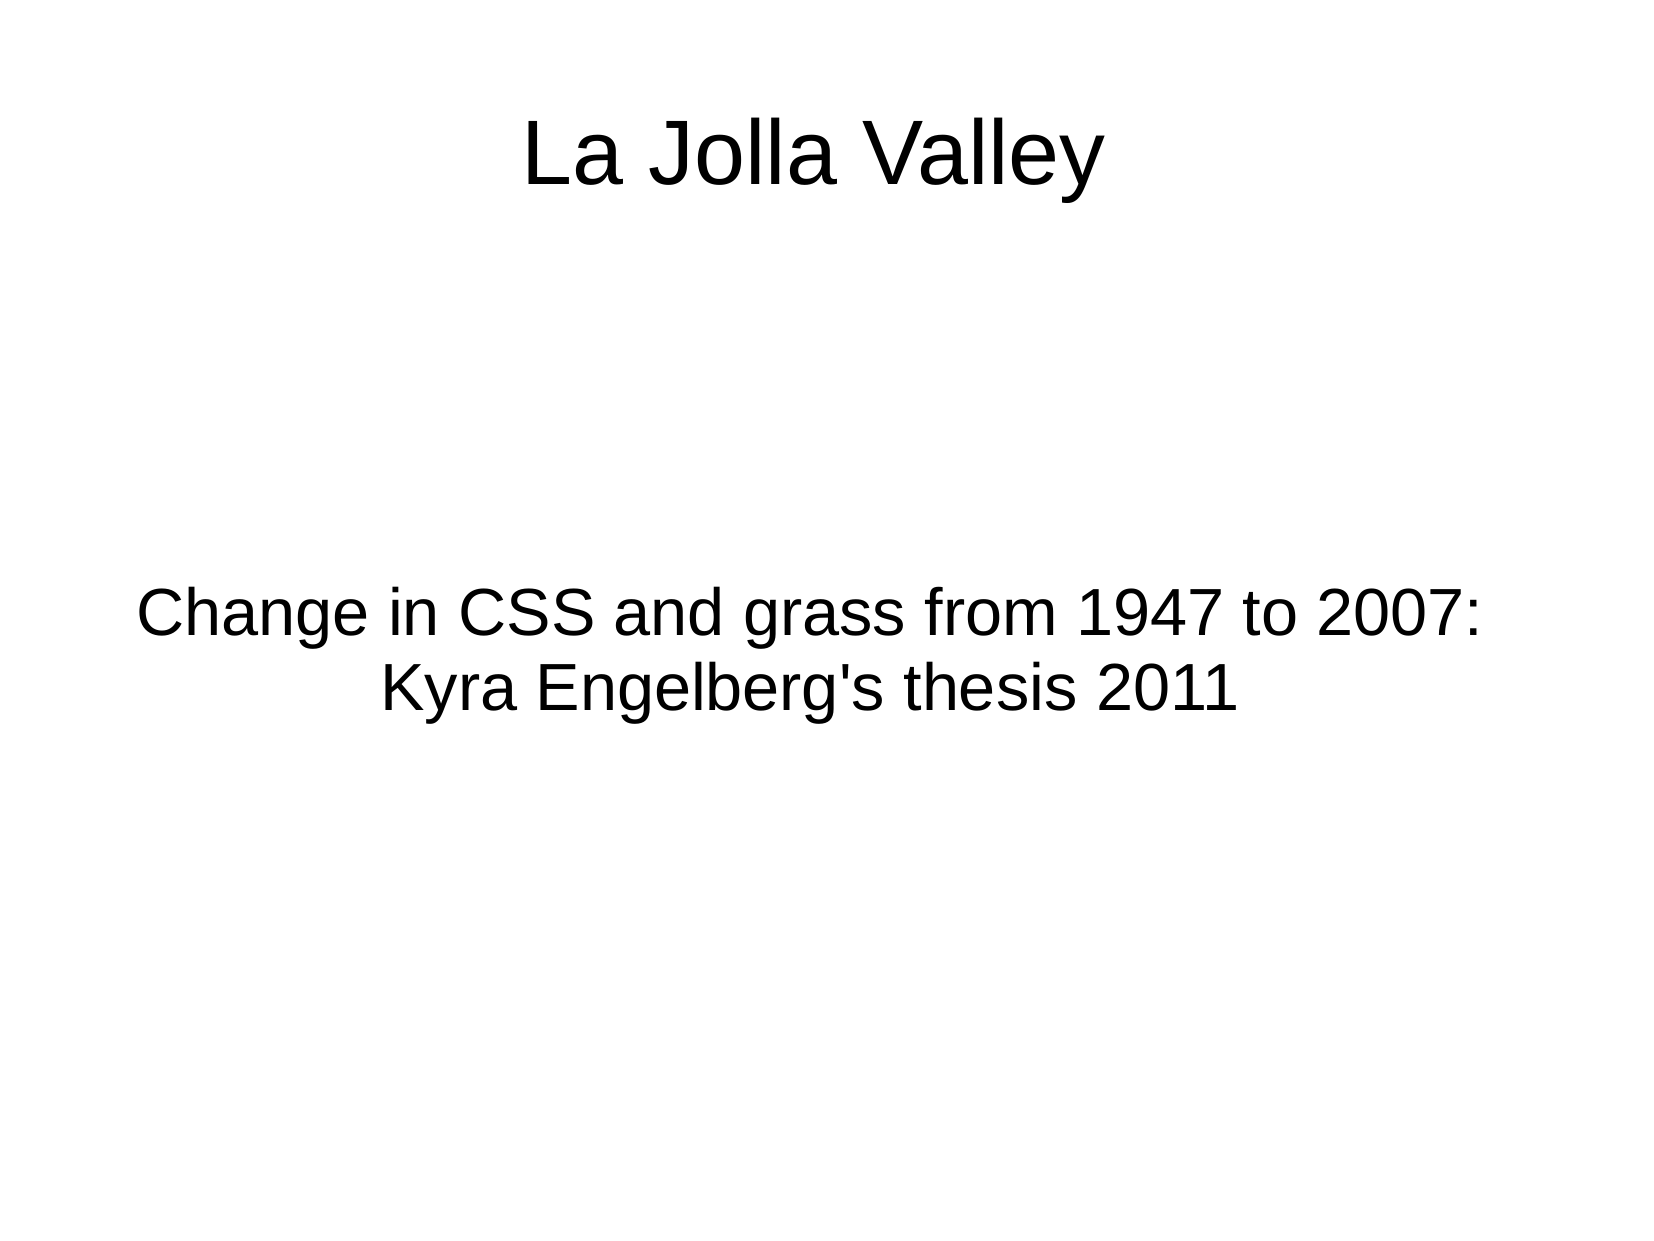

# La Jolla Valley
Change in CSS and grass from 1947 to 2007:
Kyra Engelberg's thesis 2011